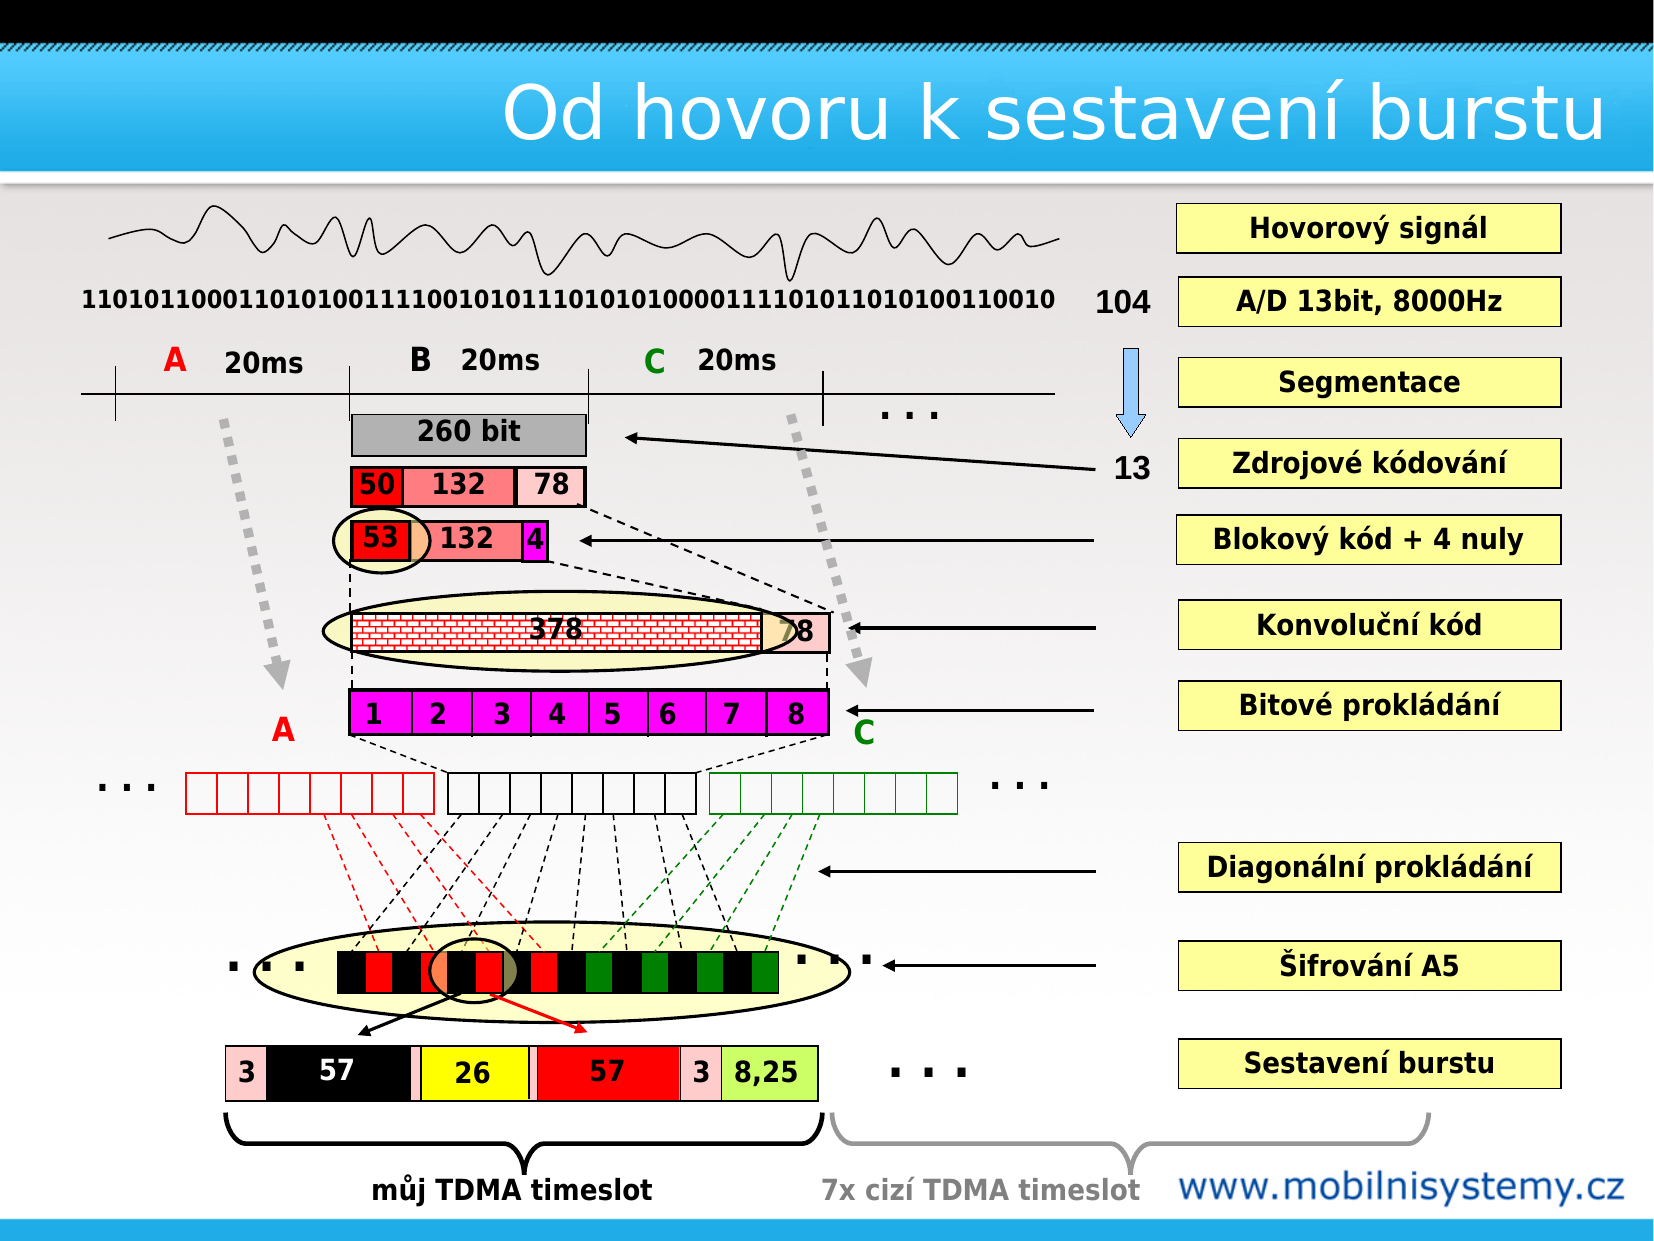

# Od hovoru k sestavení burstu
Hovorový signál
104
A/D 13bit, 8000Hz
11010110001101010011110010101110101010000111101011010100110010
A
B
C
20ms
20ms
20ms
. . .
260 bit
Segmentace
Zdrojové kódování
13
50
132
78
53
132
4
Blokový kód + 4 nuly
Konvoluční kód
378
78
Bitové prokládání
1 2 3 4 5 6 7 8
A
C
. . .
. . .
Diagonální prokládání
. . .
. . .
Šifrování A5
. . .
Sestavení burstu
57
57
3
3
8,25
26
můj TDMA timeslot
7x cizí TDMA timeslot